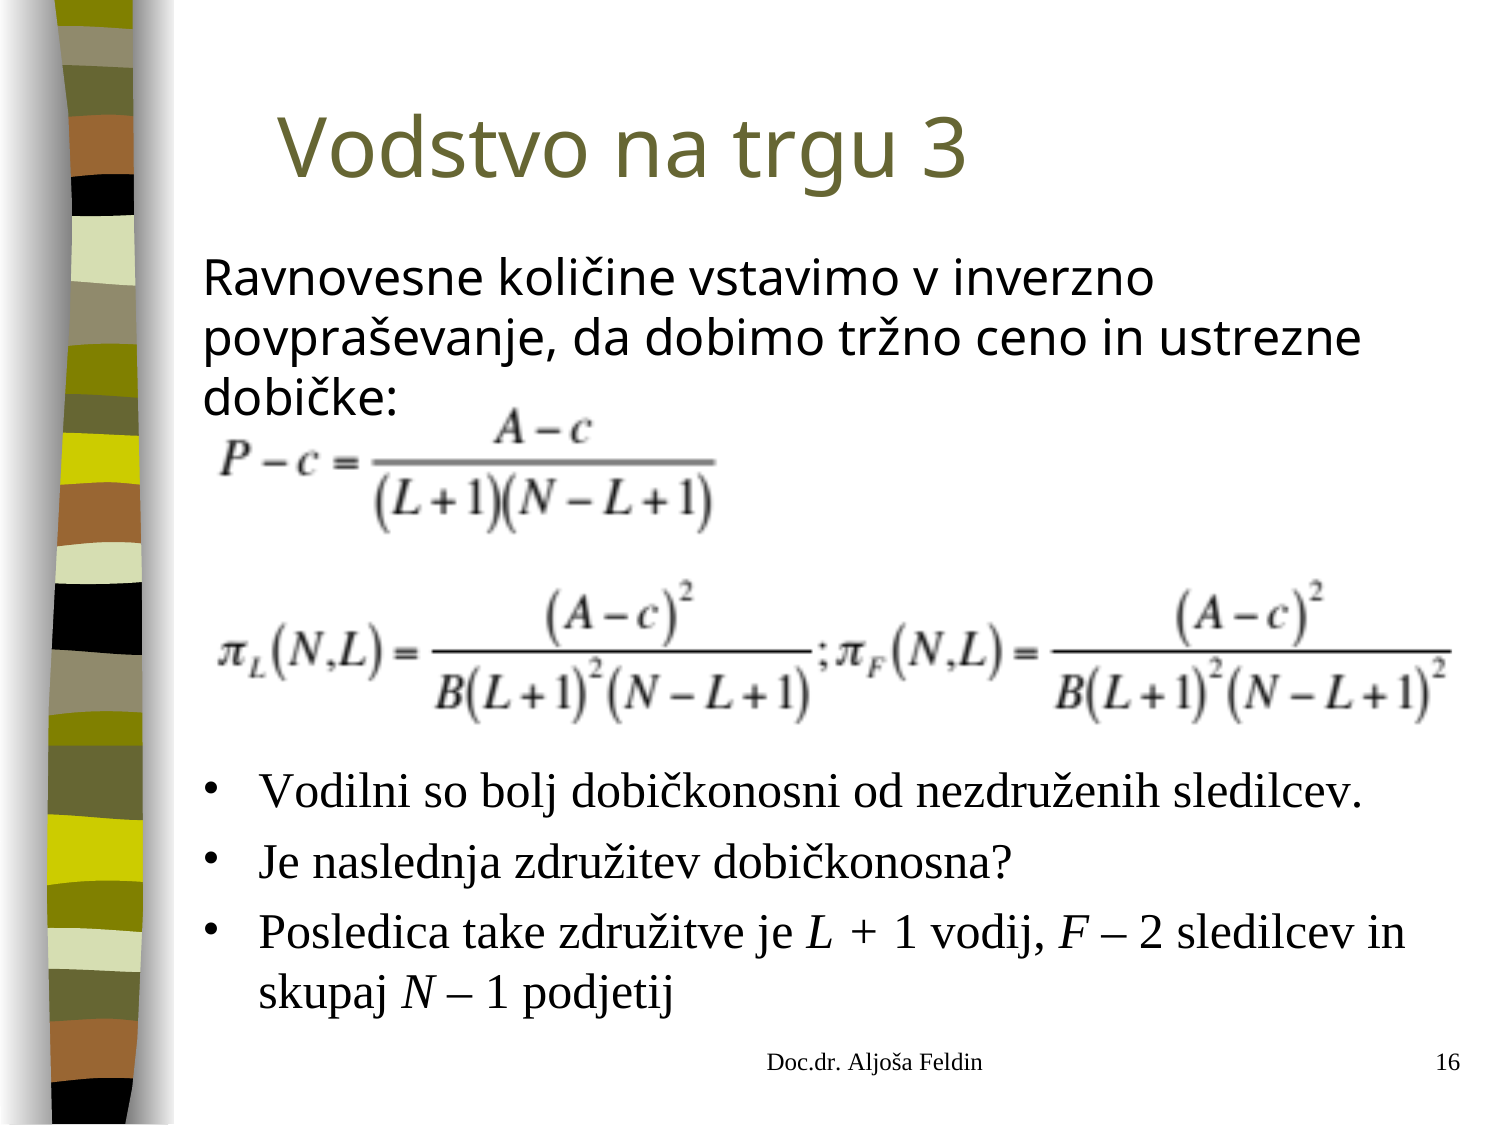

Vodstvo na trgu 3
Ravnovesne količine vstavimo v inverzno povpraševanje, da dobimo tržno ceno in ustrezne dobičke:
Vodilni so bolj dobičkonosni od nezdruženih sledilcev.
Je naslednja združitev dobičkonosna?
Posledica take združitve je L + 1 vodij, F – 2 sledilcev in skupaj N – 1 podjetij
Doc.dr. Aljoša Feldin